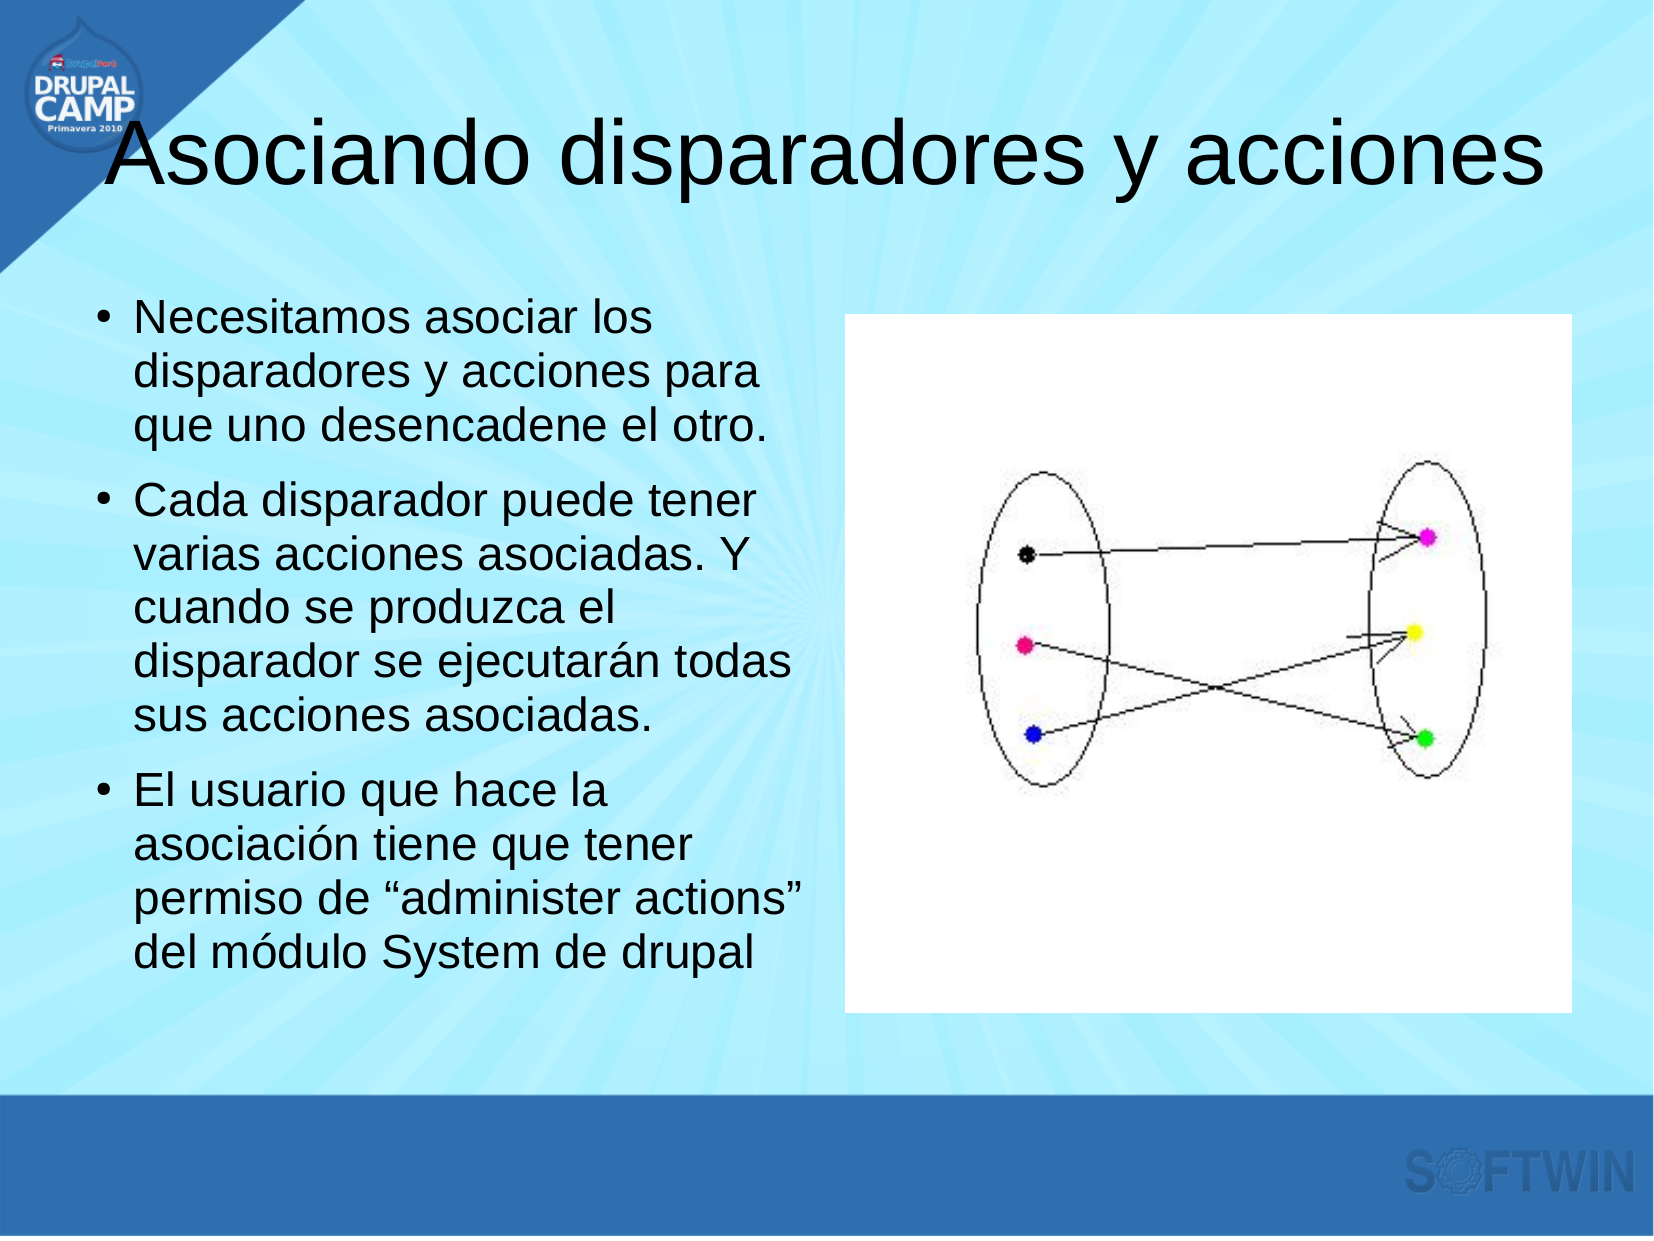

# Asociando disparadores y acciones
Necesitamos asociar los disparadores y acciones para que uno desencadene el otro.
Cada disparador puede tener varias acciones asociadas. Y cuando se produzca el disparador se ejecutarán todas sus acciones asociadas.
El usuario que hace la asociación tiene que tener permiso de “administer actions” del módulo System de drupal